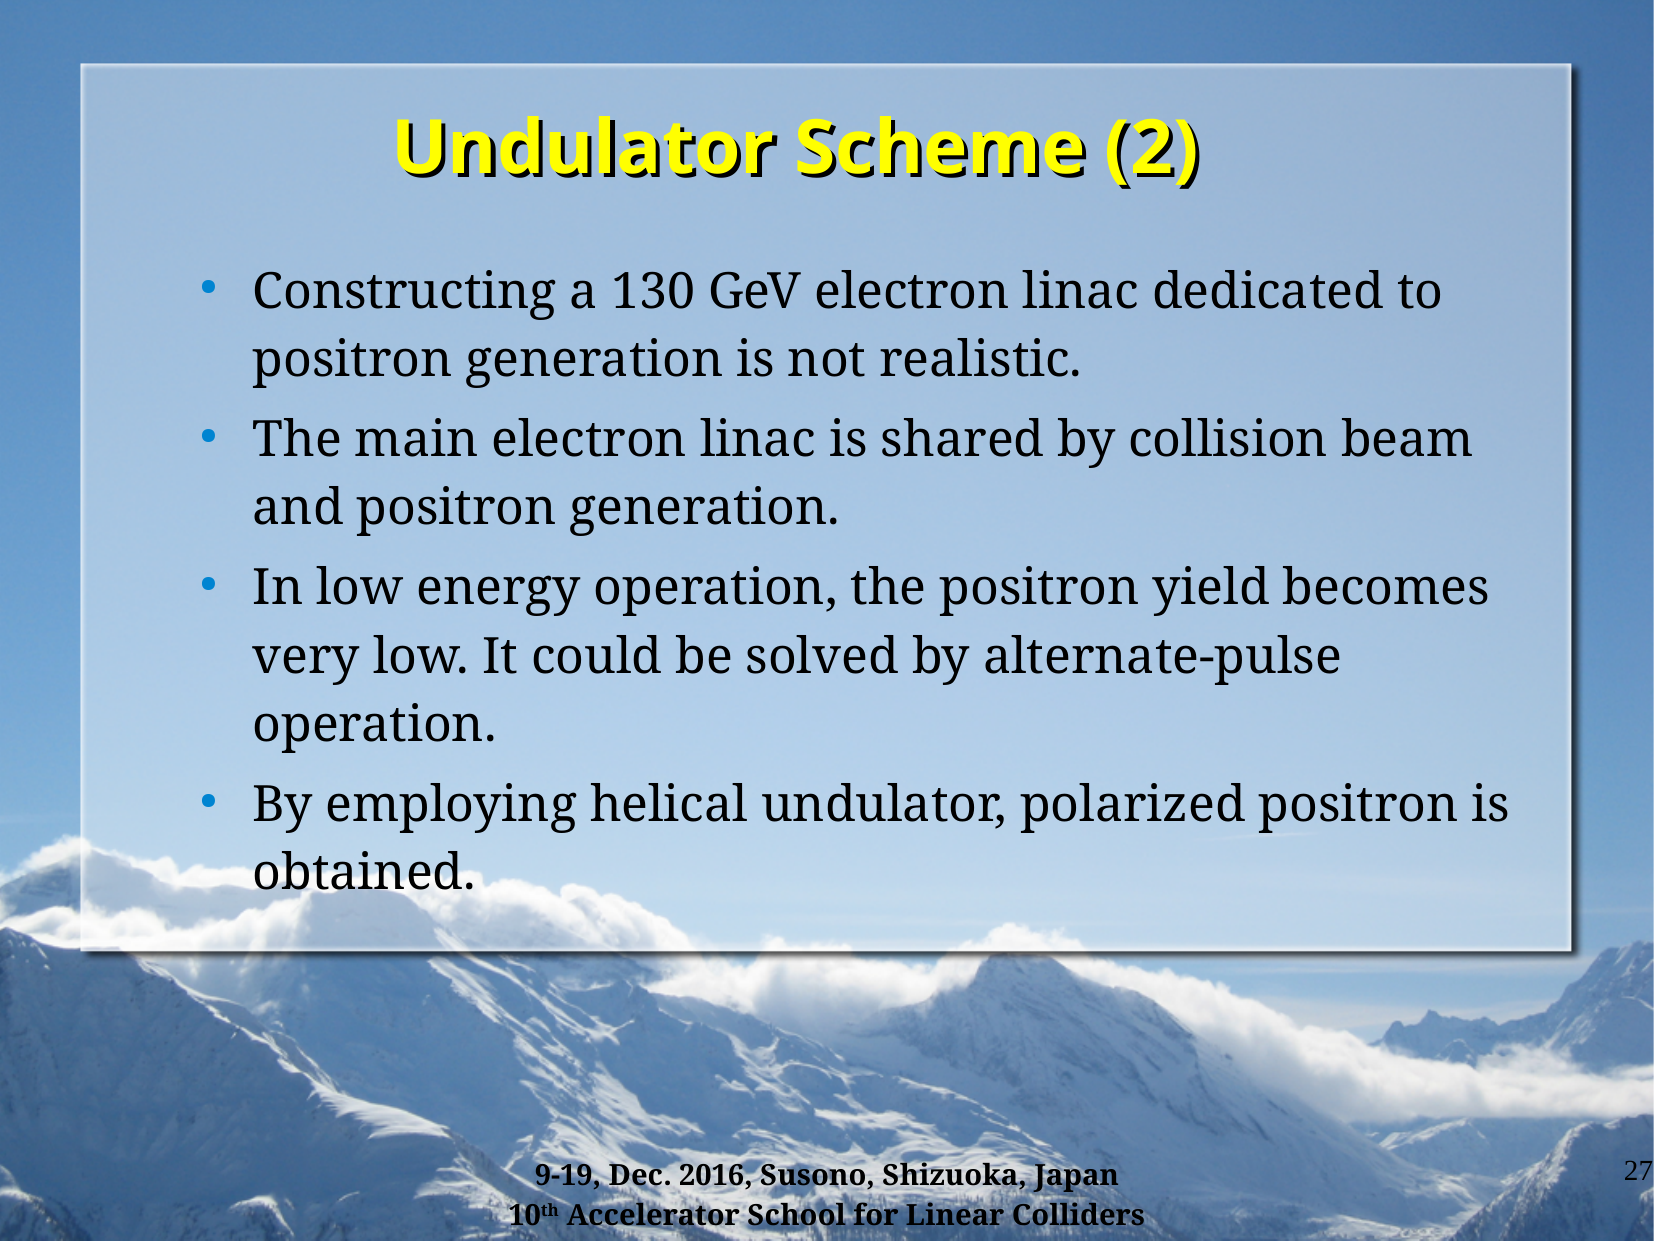

# Undulator Scheme (2)
Constructing a 130 GeV electron linac dedicated to positron generation is not realistic.
The main electron linac is shared by collision beam and positron generation.
In low energy operation, the positron yield becomes very low. It could be solved by alternate-pulse operation.
By employing helical undulator, polarized positron is obtained.
27